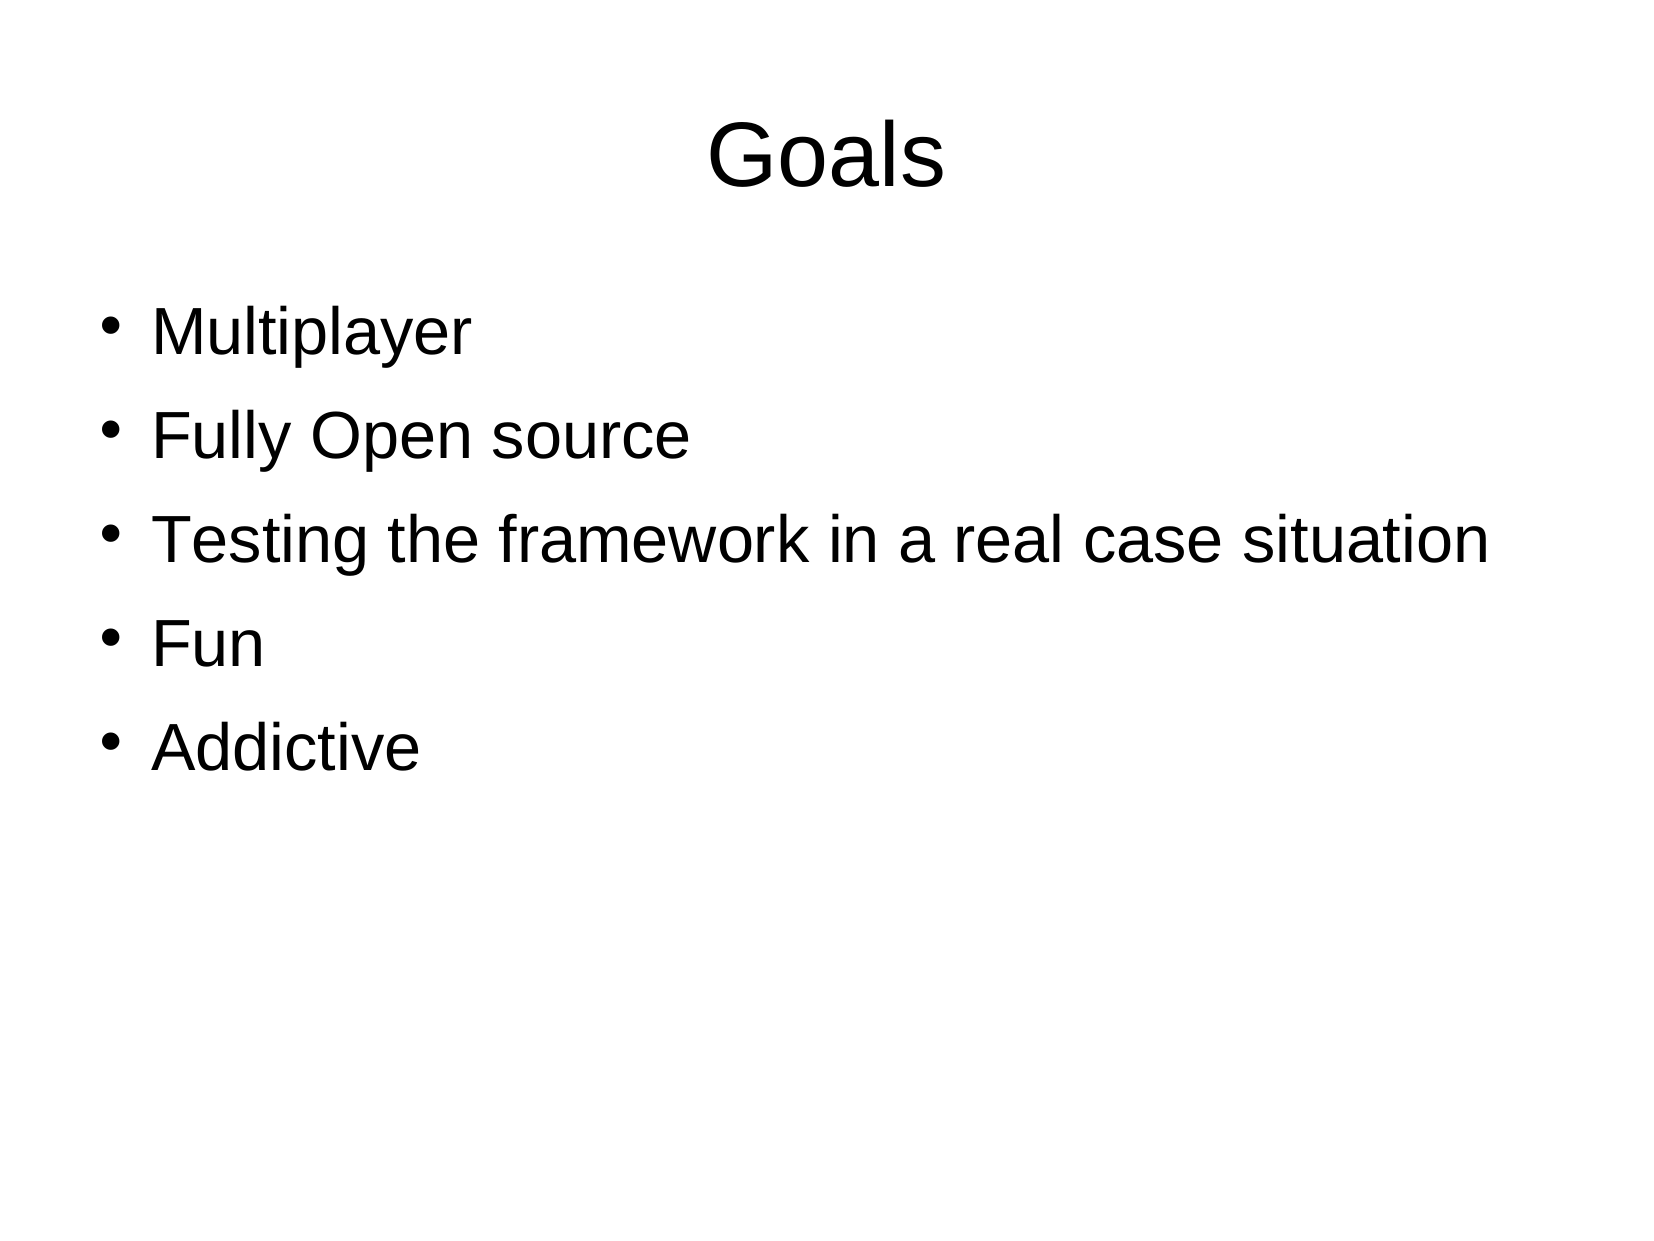

# Goals
Multiplayer
Fully Open source
Testing the framework in a real case situation
Fun
Addictive